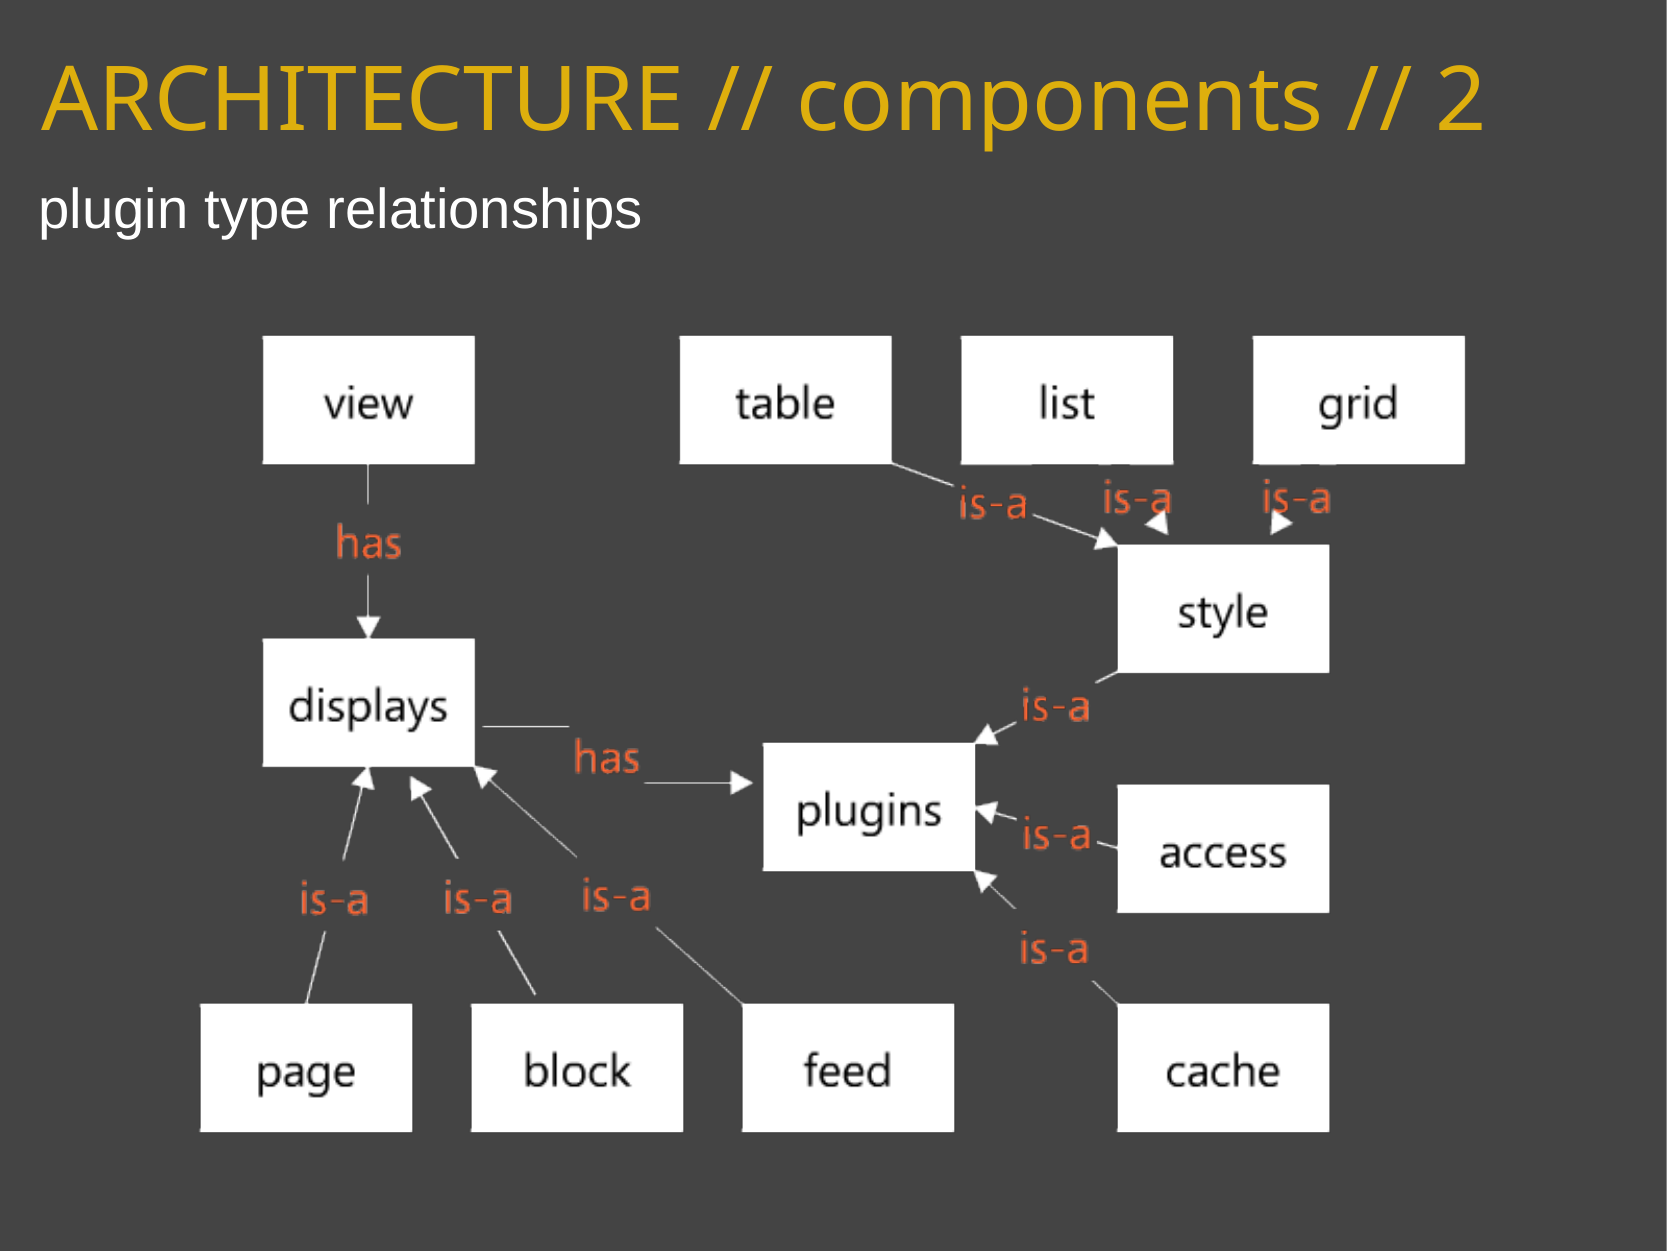

# ARCHITECTURE // components // 2
plugin type relationships